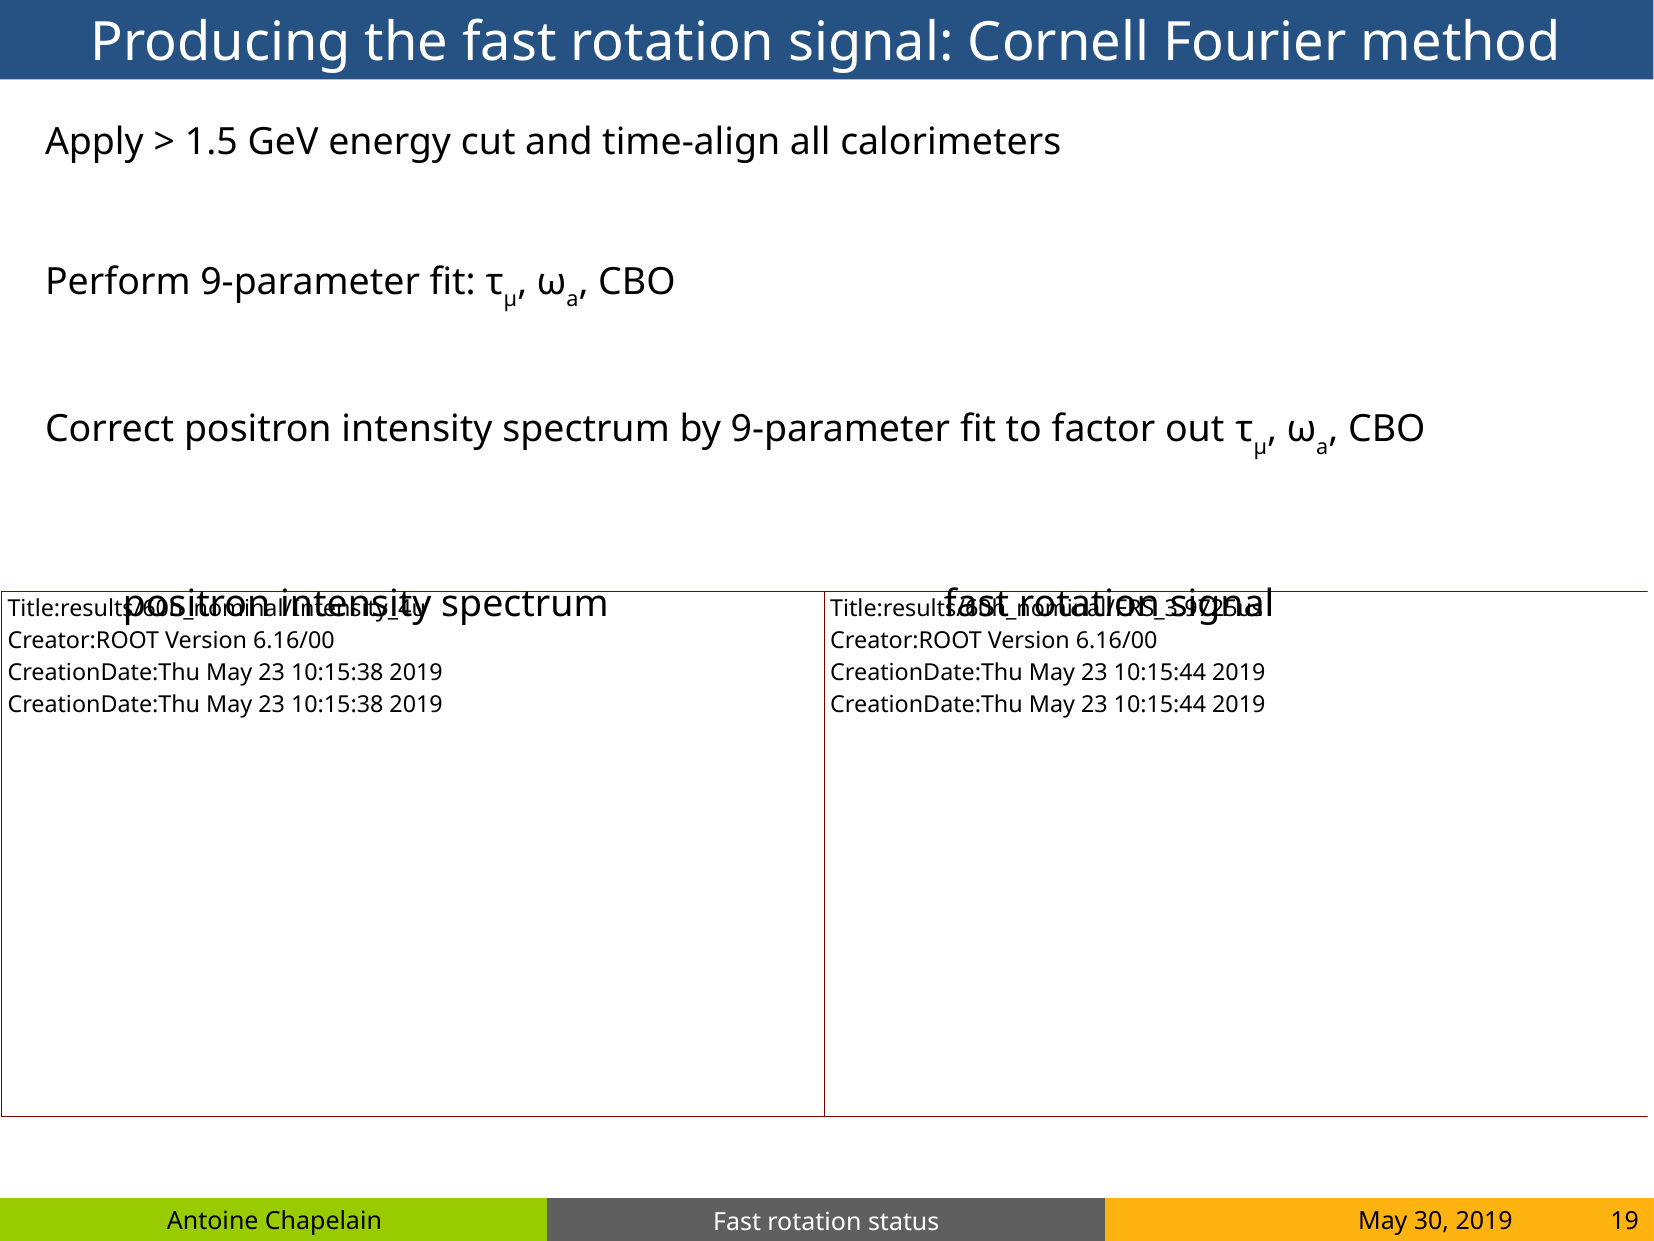

# Producing the fast rotation signal: Cornell Fourier method
Apply > 1.5 GeV energy cut and time-align all calorimeters
Perform 9-parameter fit: τμ, ωa, CBO
Correct positron intensity spectrum by 9-parameter fit to factor out τμ, ωa, CBO
positron intensity spectrum
fast rotation signal